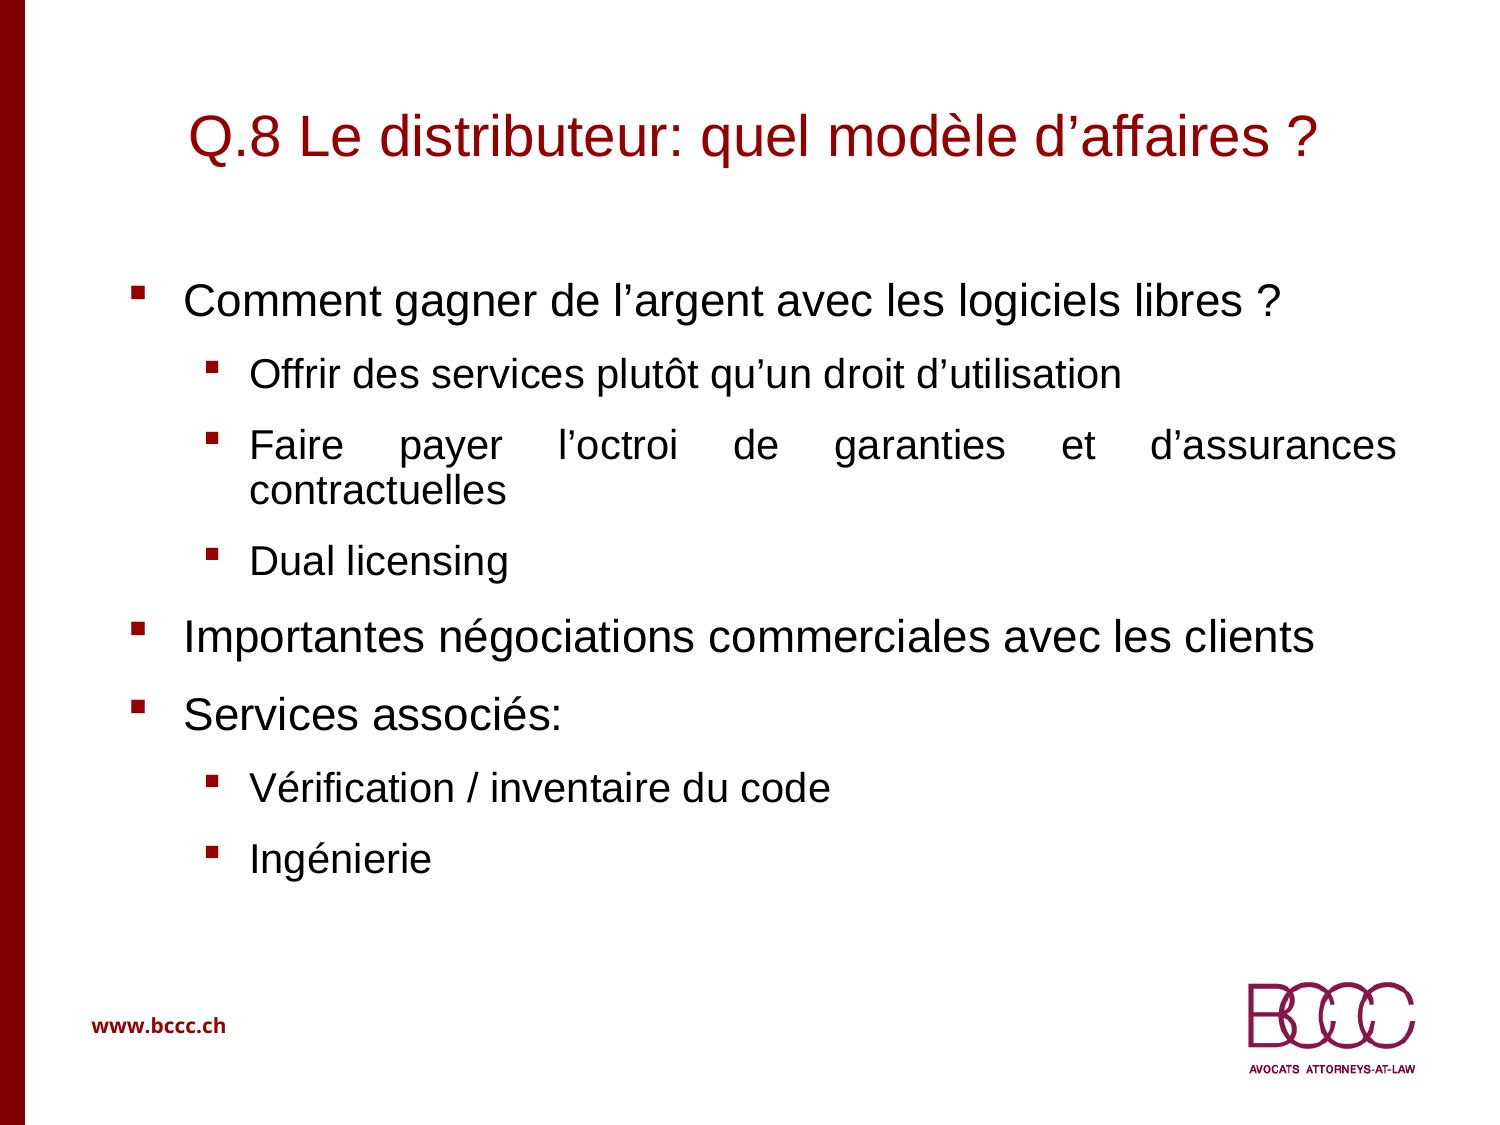

# Q.8 Le distributeur: quel modèle d’affaires ?
Comment gagner de l’argent avec les logiciels libres ?
Offrir des services plutôt qu’un droit d’utilisation
Faire payer l’octroi de garanties et d’assurances contractuelles
Dual licensing
Importantes négociations commerciales avec les clients
Services associés:
Vérification / inventaire du code
Ingénierie